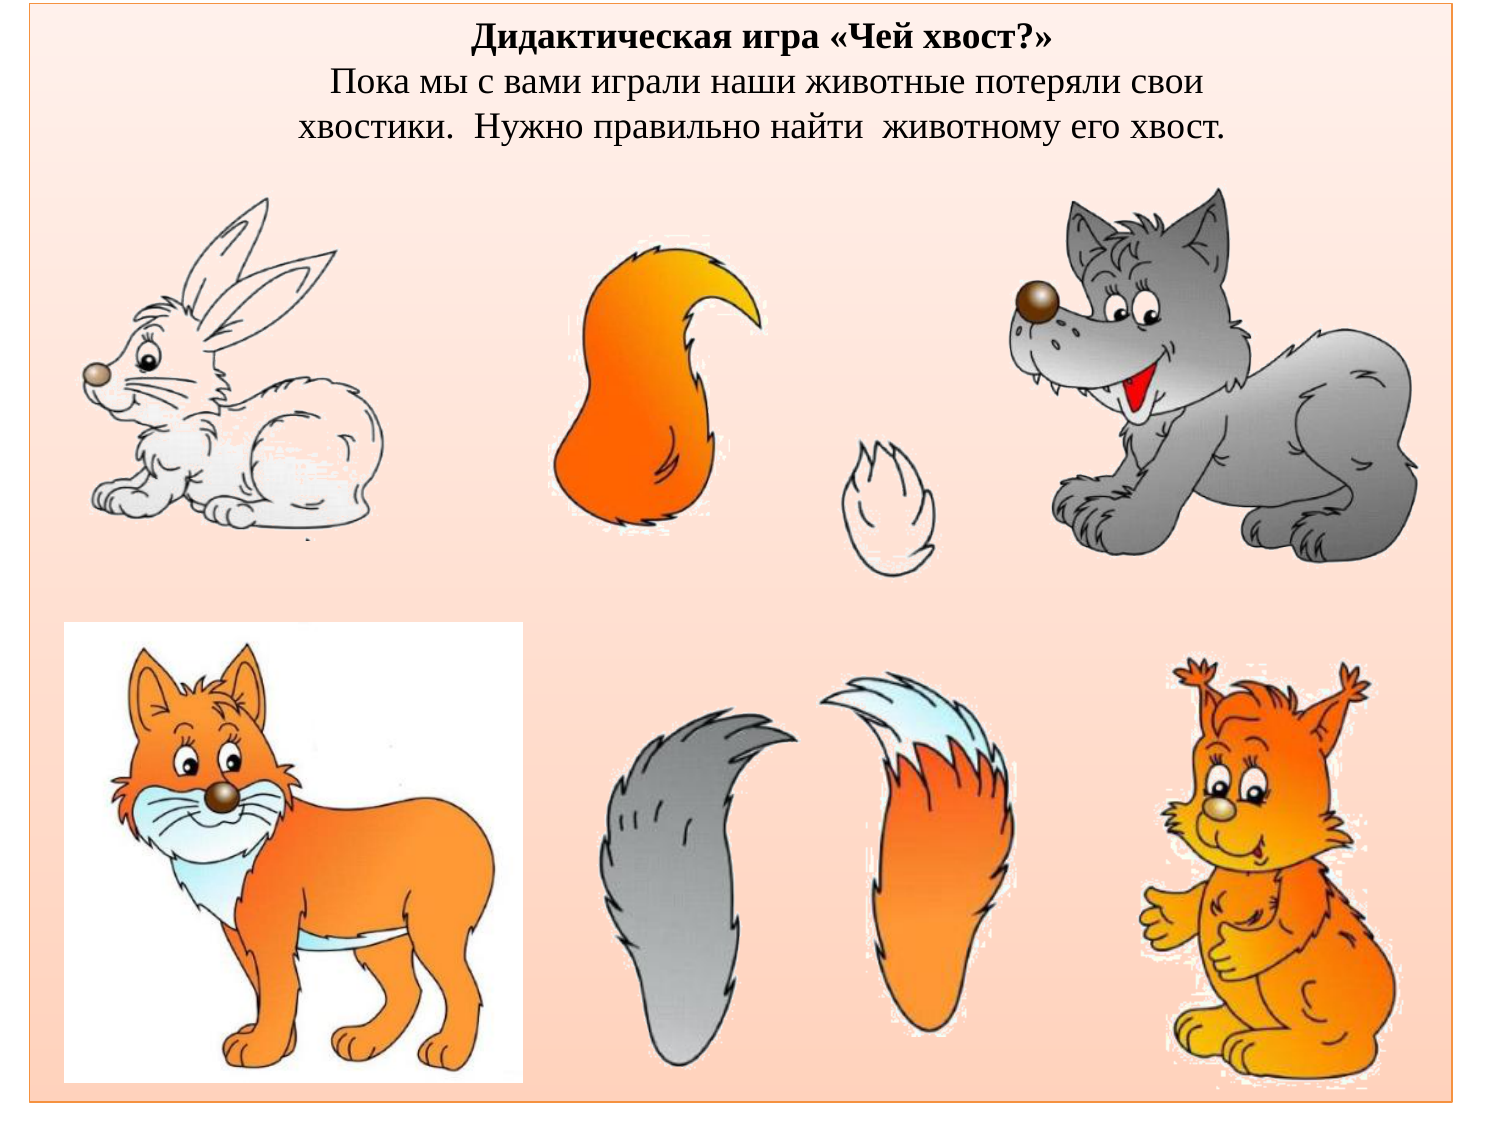

Дидактическая игра «Чей хвост?»
Пока мы с вами играли наши животные потеряли свои хвостики. Нужно правильно найти животному его хвост.